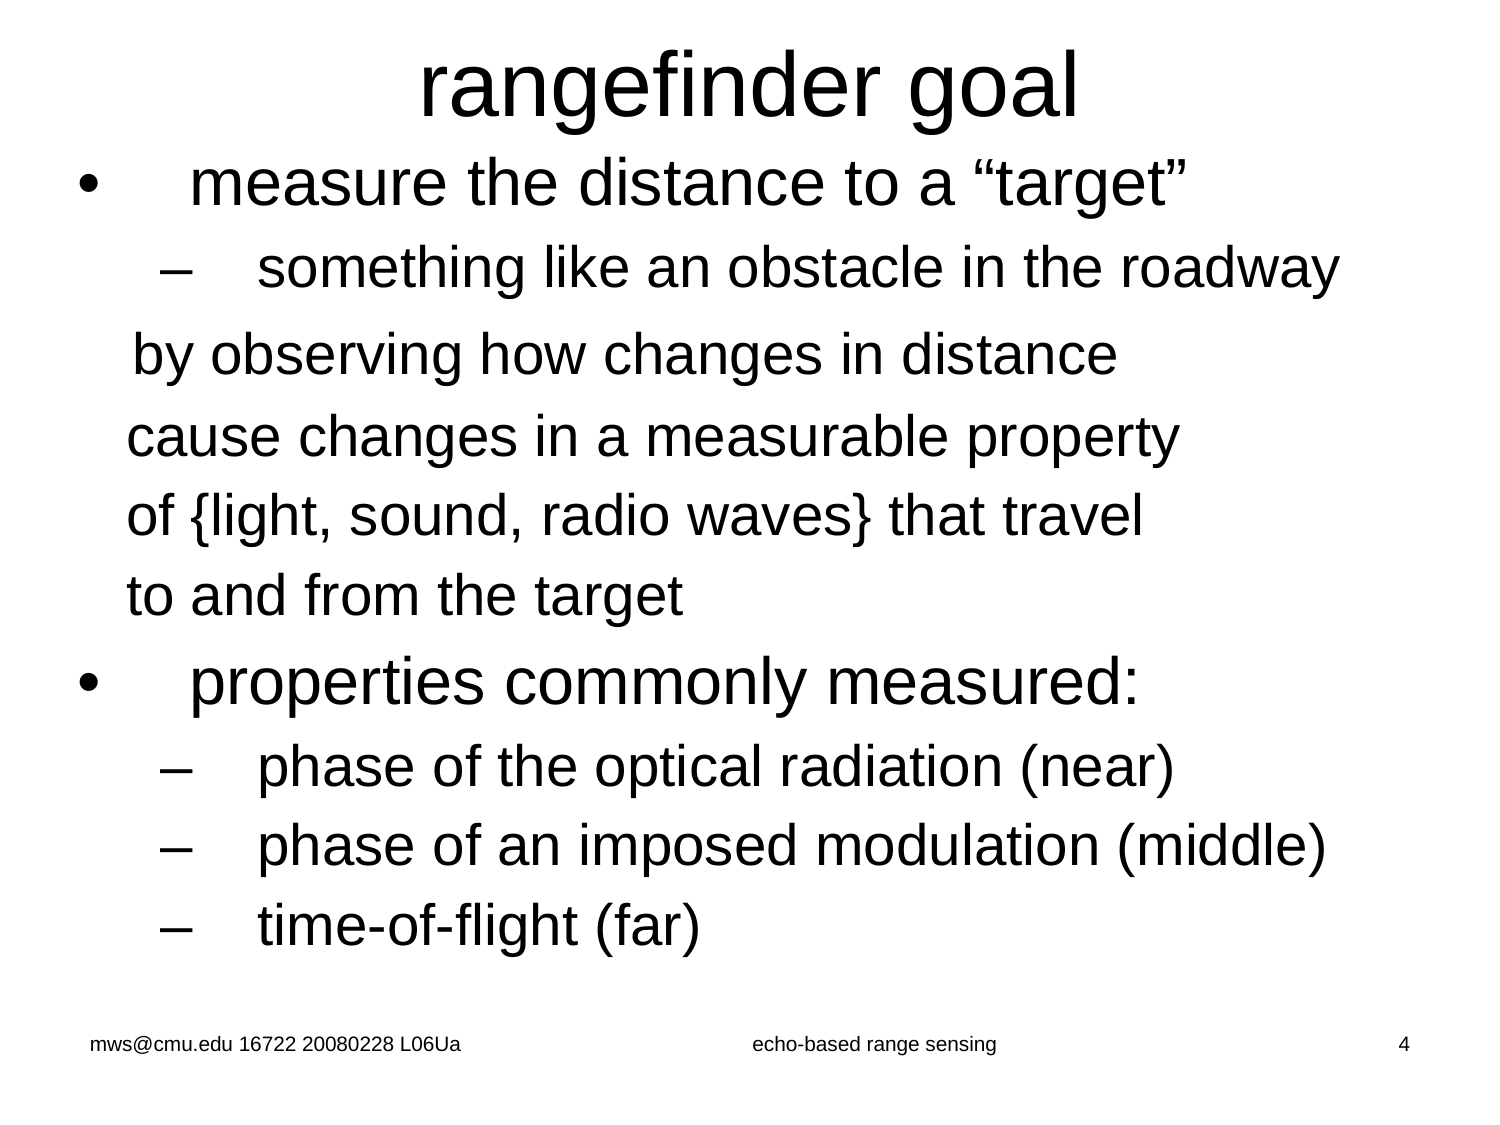

# rangefinder goal
measure the distance to a “target”
something like an obstacle in the roadway
 by observing how changes in distance
 cause changes in a measurable property
 of {light, sound, radio waves} that travel
 to and from the target
properties commonly measured:
phase of the optical radiation (near)
phase of an imposed modulation (middle)
time-of-flight (far)
mws@cmu.edu 16722 20080228 L06Ua
echo-based range sensing
4